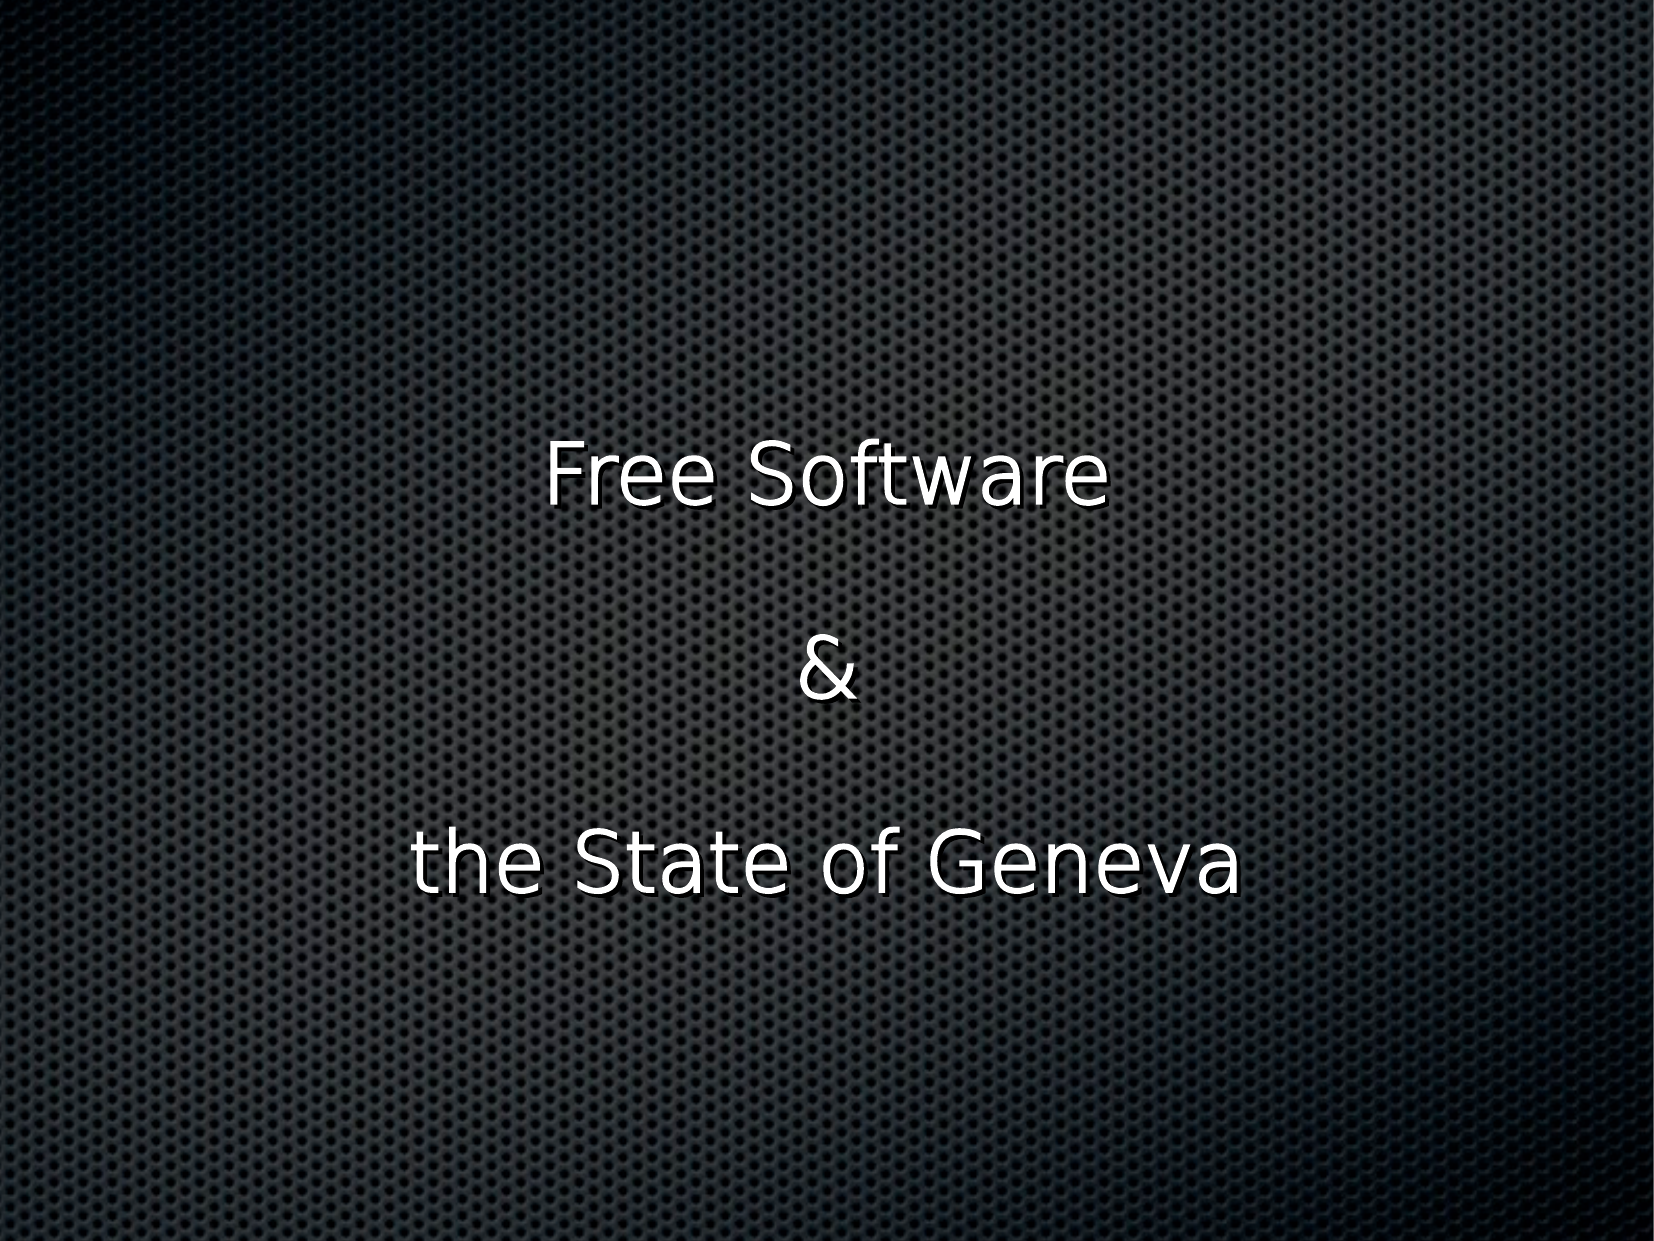

# Free Software
&
the State of Geneva